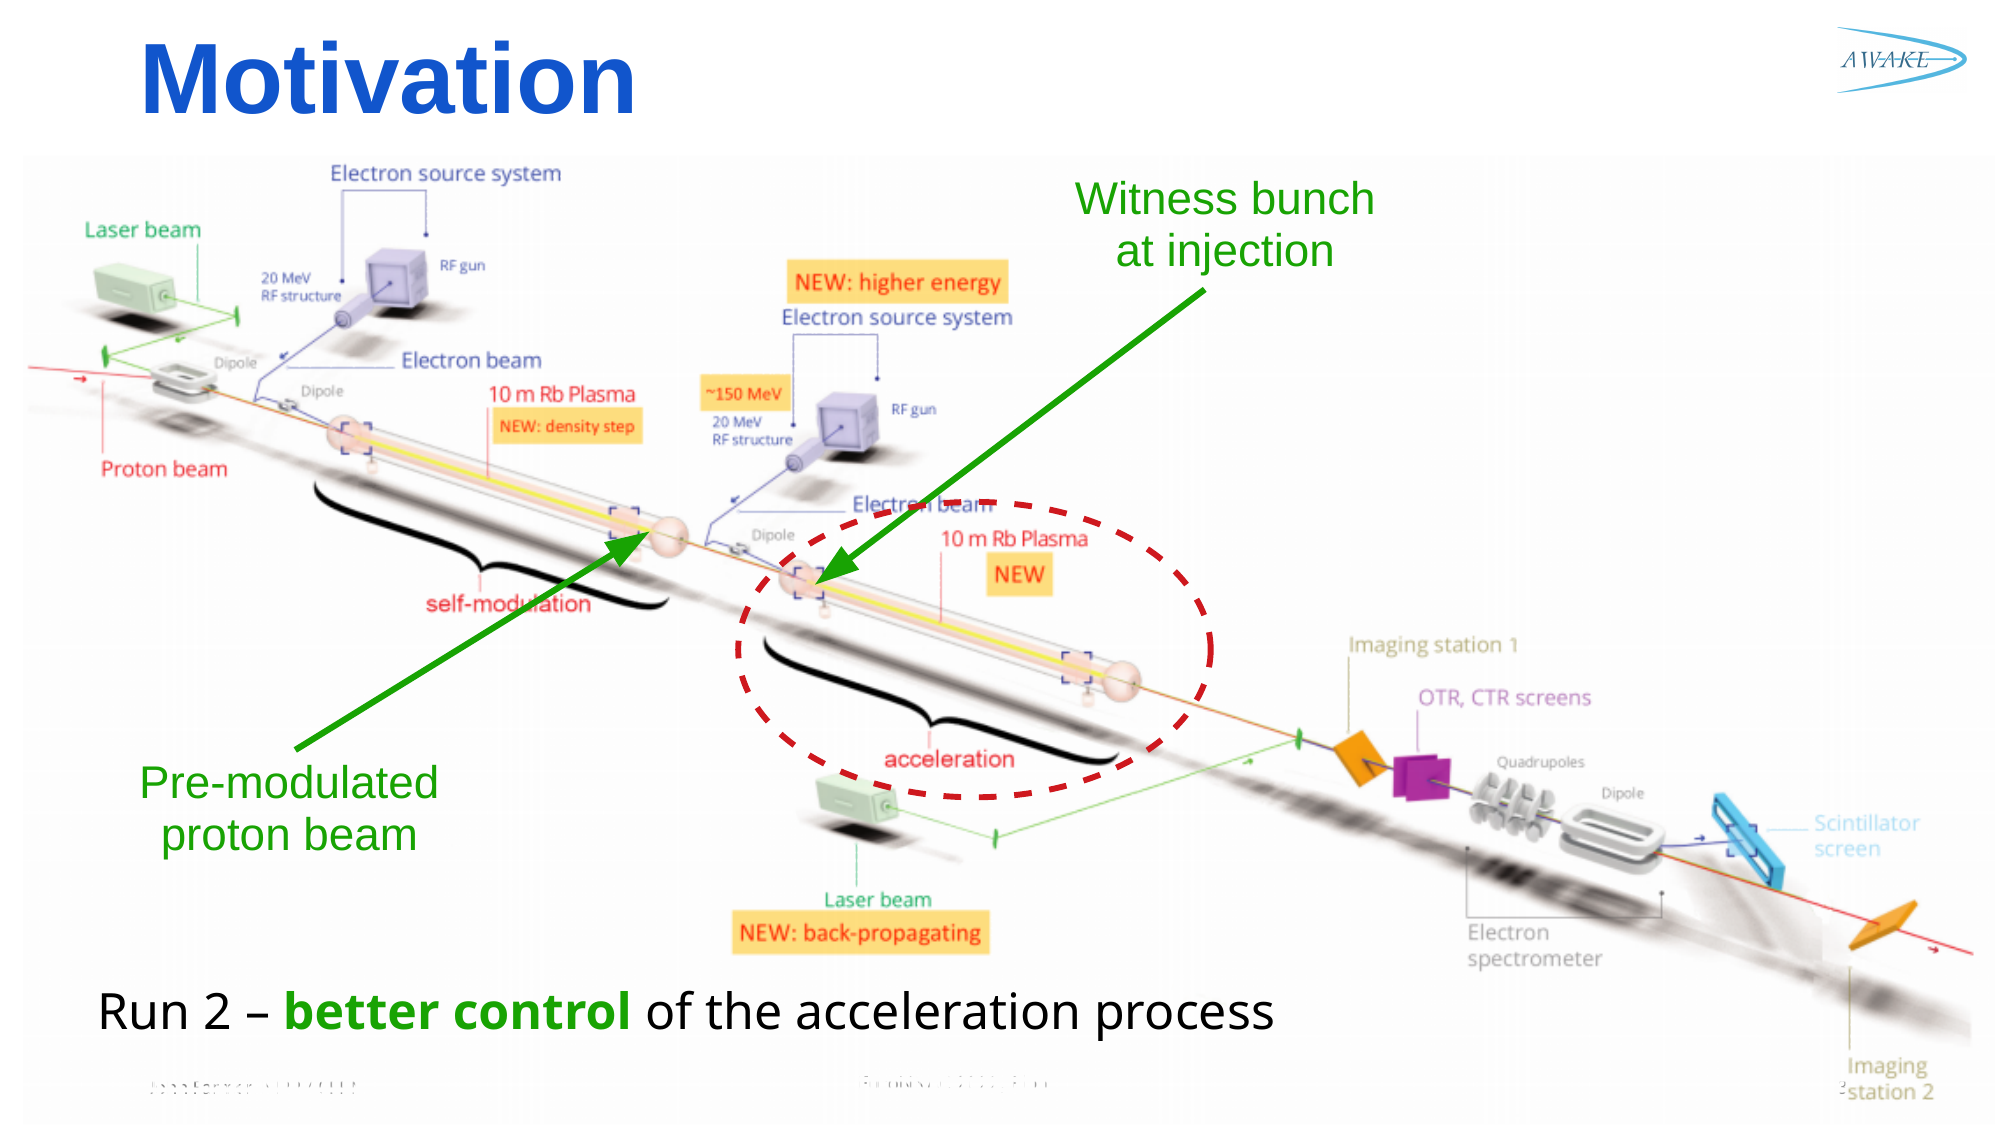

# Motivation
Witness bunch
at injection
Pre-modulated
proton beam
Run 2 – better control of the acceleration process
3